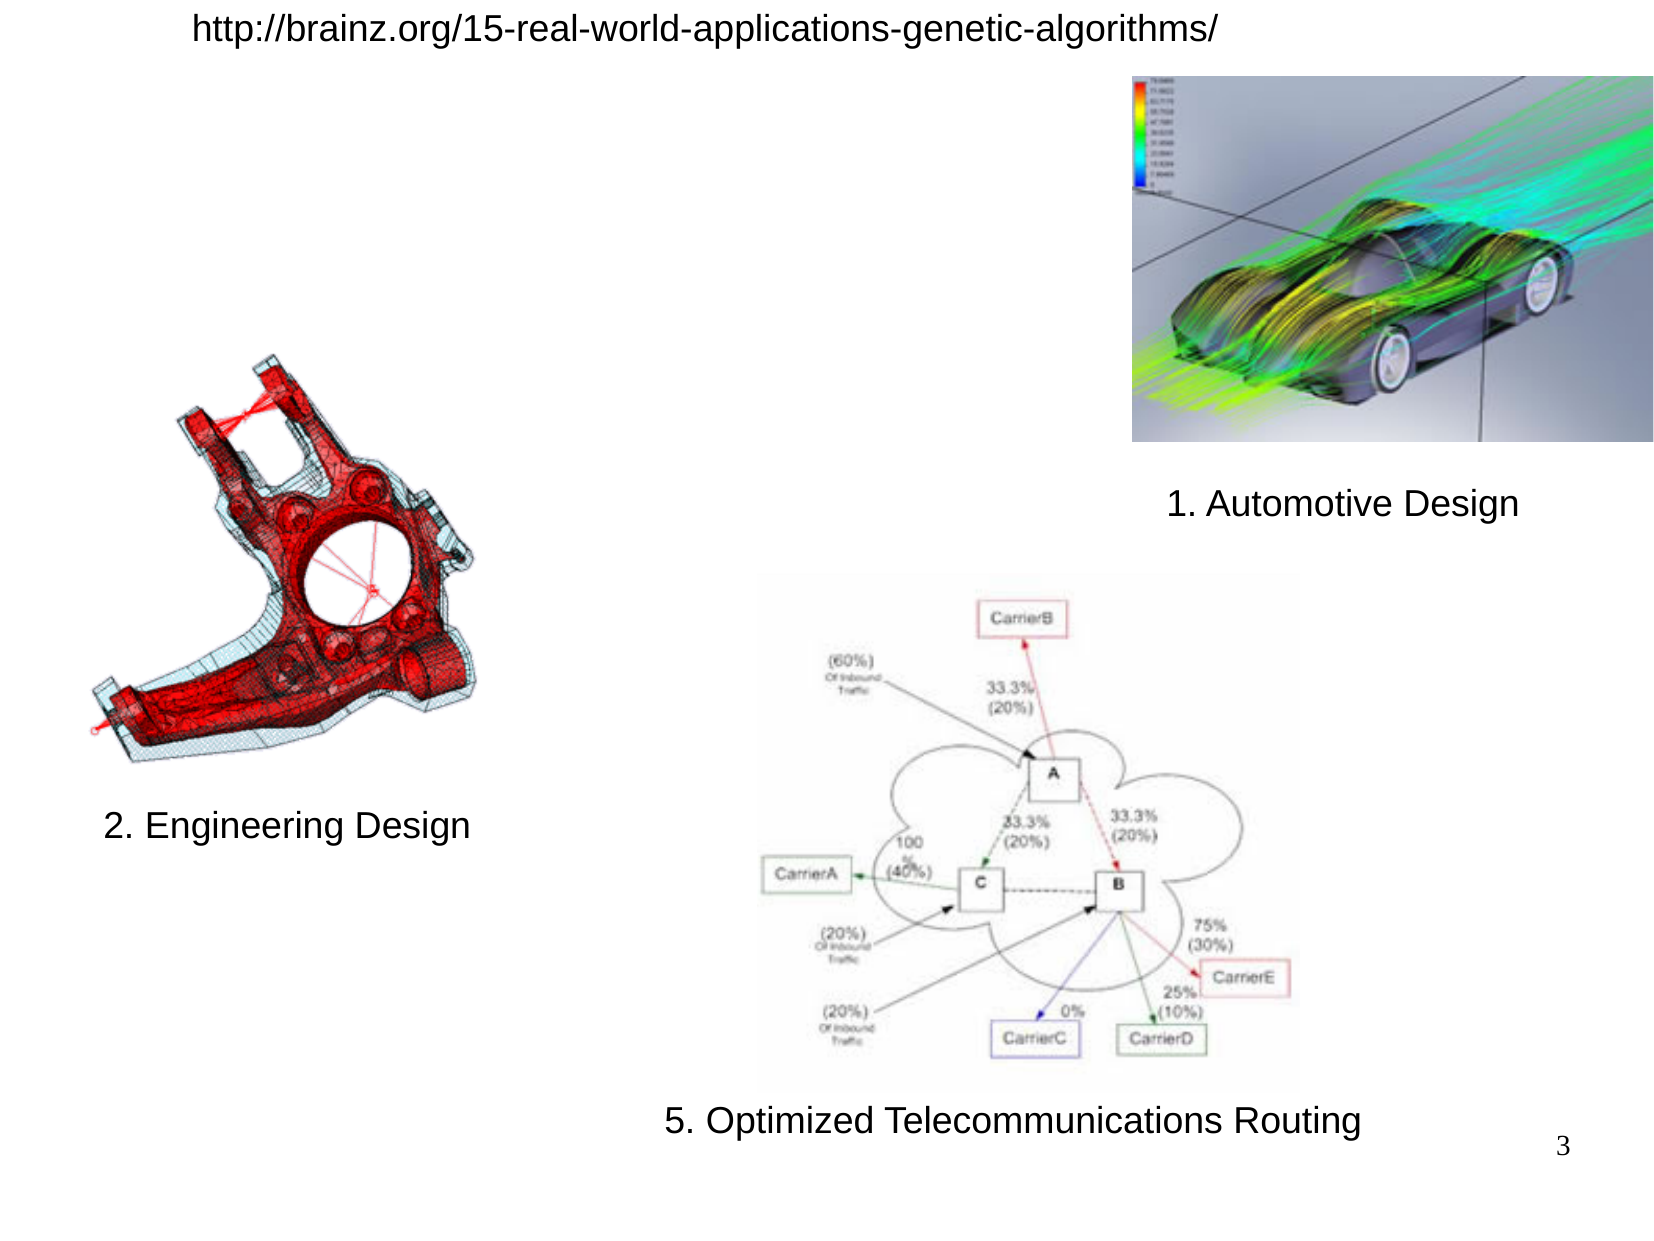

http://brainz.org/15-real-world-applications-genetic-algorithms/
1. Automotive Design
2. Engineering Design
5. Optimized Telecommunications Routing
3